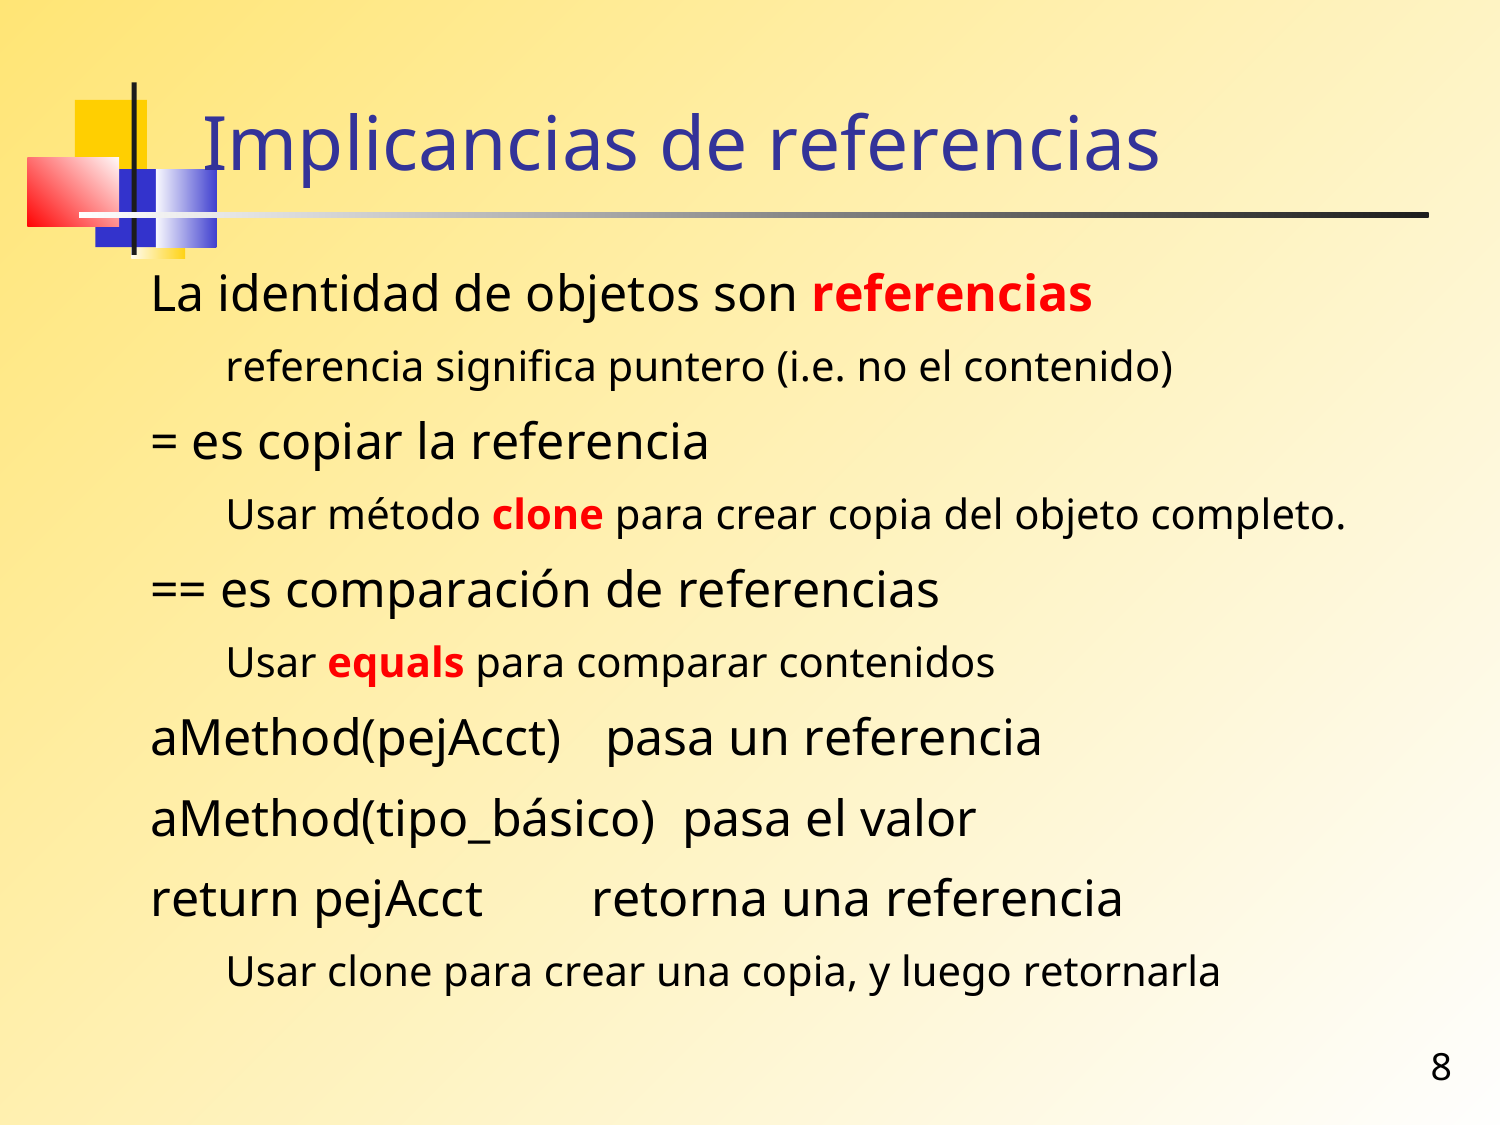

# Implicancias de referencias
La identidad de objetos son referencias
referencia significa puntero (i.e. no el contenido)
= es copiar la referencia
Usar método clone para crear copia del objeto completo.
== es comparación de referencias
Usar equals para comparar contenidos
aMethod(pejAcct)	 pasa un referencia
aMethod(tipo_básico) pasa el valor
return pejAcct		retorna una referencia
Usar clone para crear una copia, y luego retornarla
8